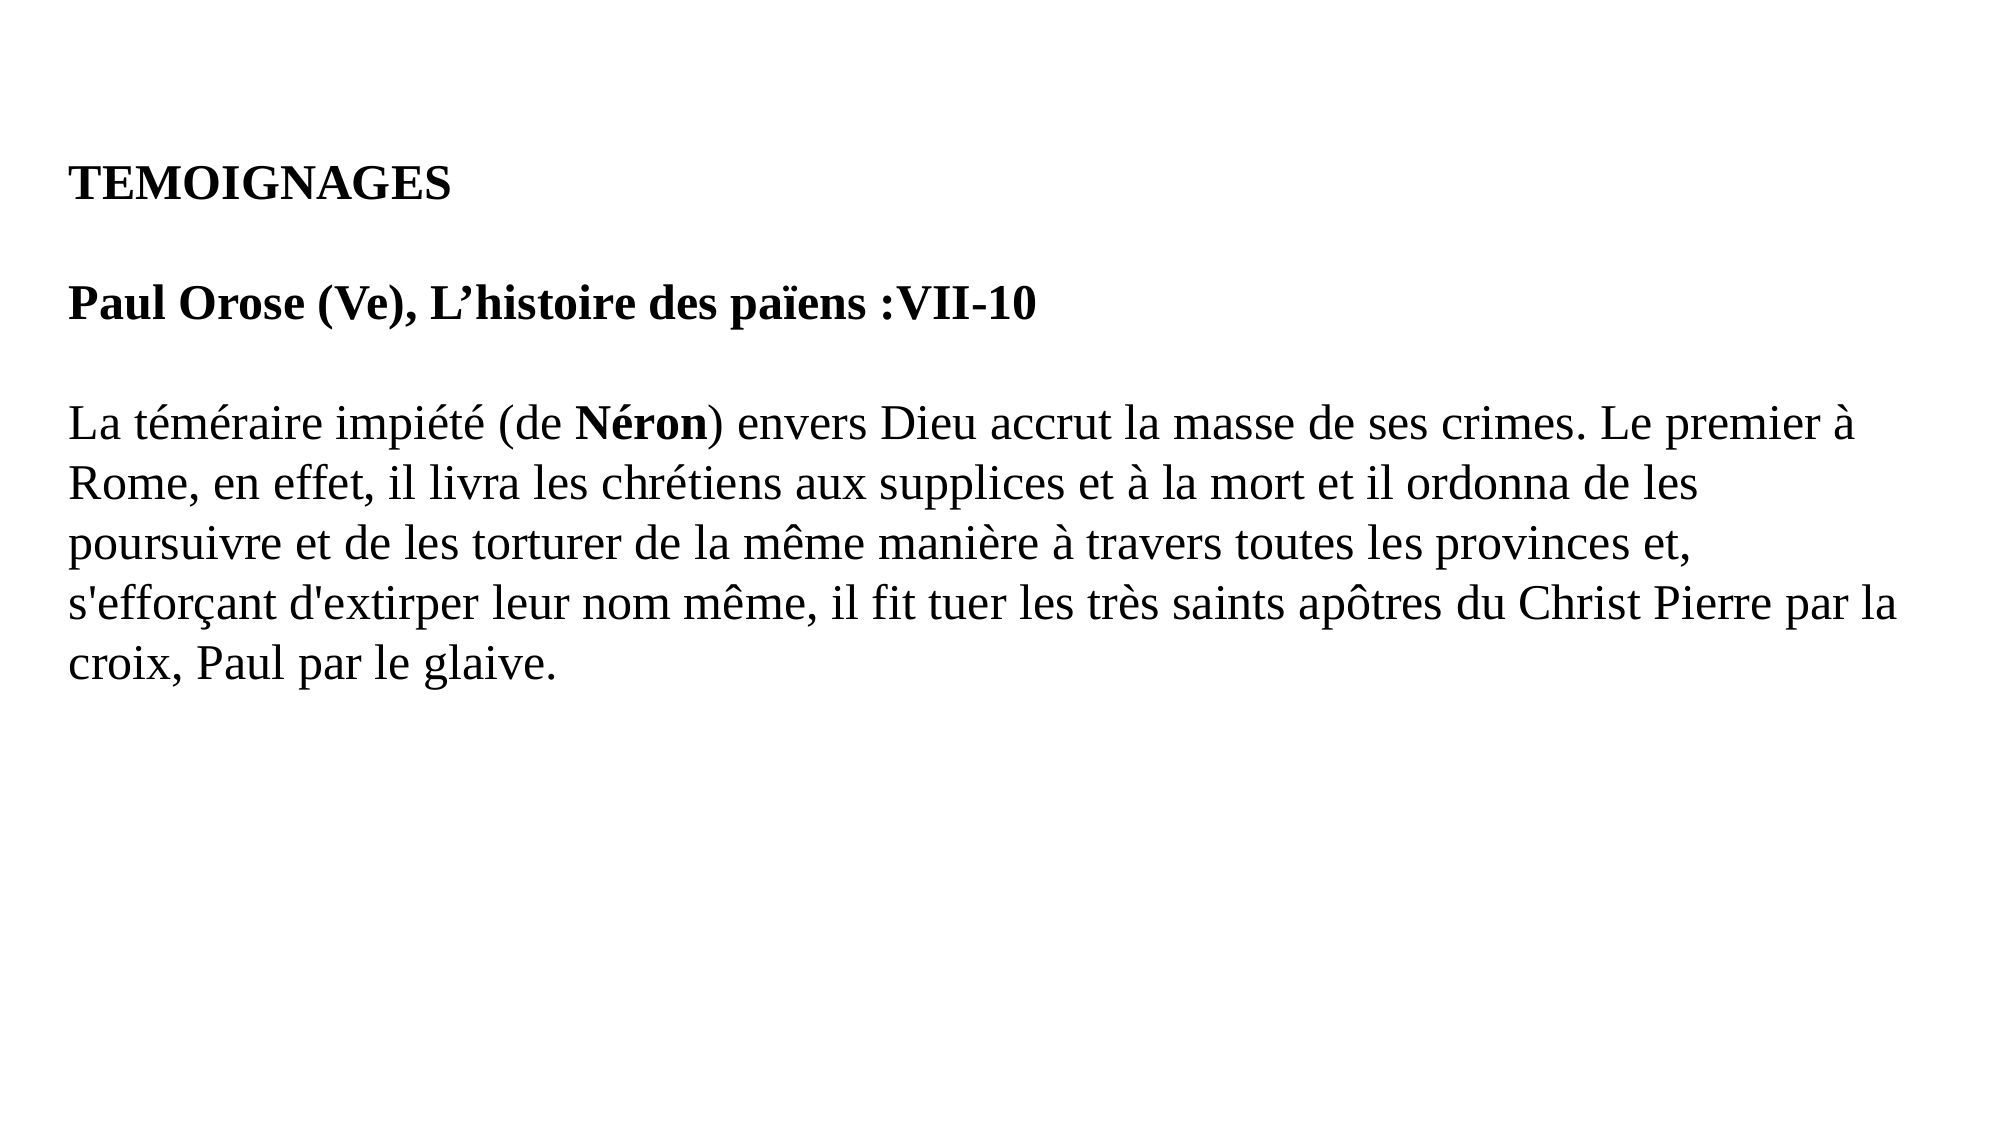

TEMOIGNAGES
Paul Orose (Ve), L’histoire des païens :VII-10
La téméraire impiété (de Néron) envers Dieu accrut la masse de ses crimes. Le premier à Rome, en effet, il livra les chrétiens aux supplices et à la mort et il ordonna de les poursuivre et de les torturer de la même manière à travers toutes les provinces et, s'efforçant d'extirper leur nom même, il fit tuer les très saints apôtres du Christ Pierre par la croix, Paul par le glaive.